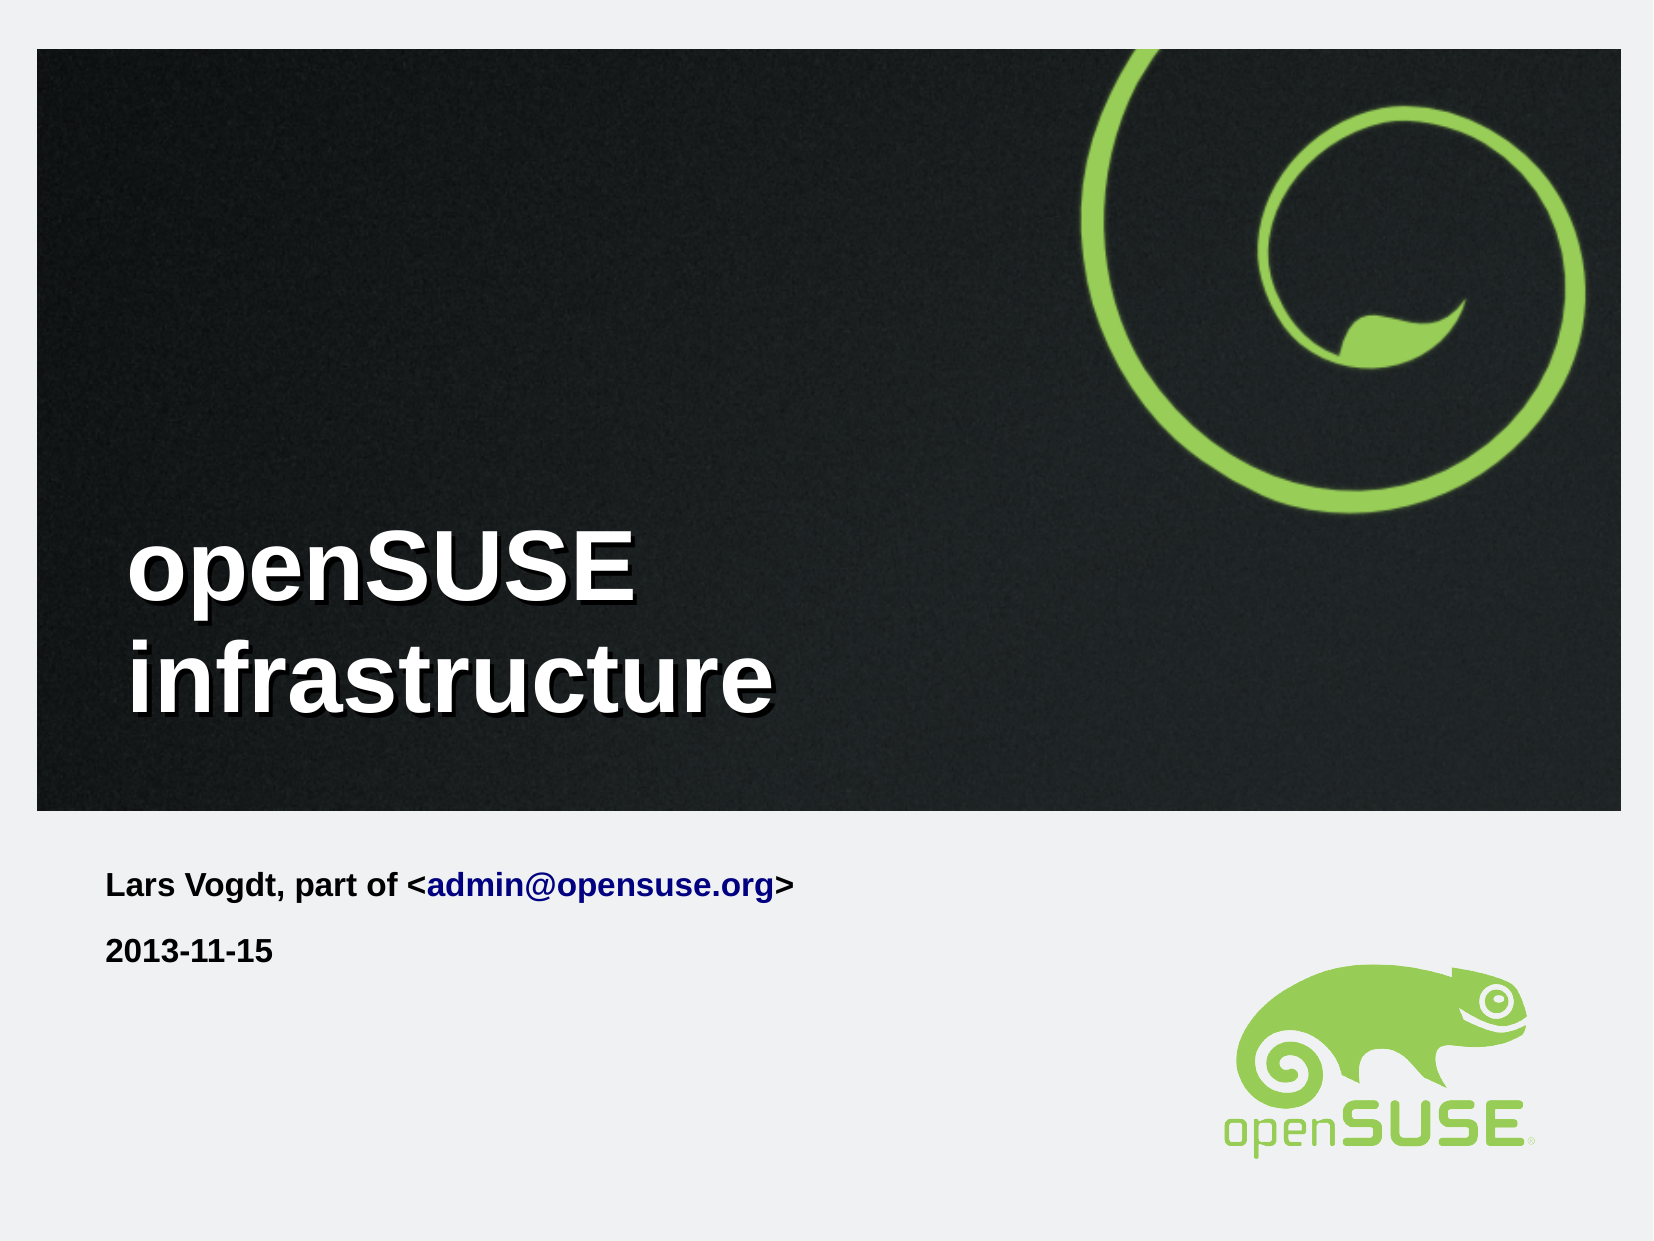

# openSUSE infrastructure
Lars Vogdt, part of <admin@opensuse.org>
2013-11-15
1